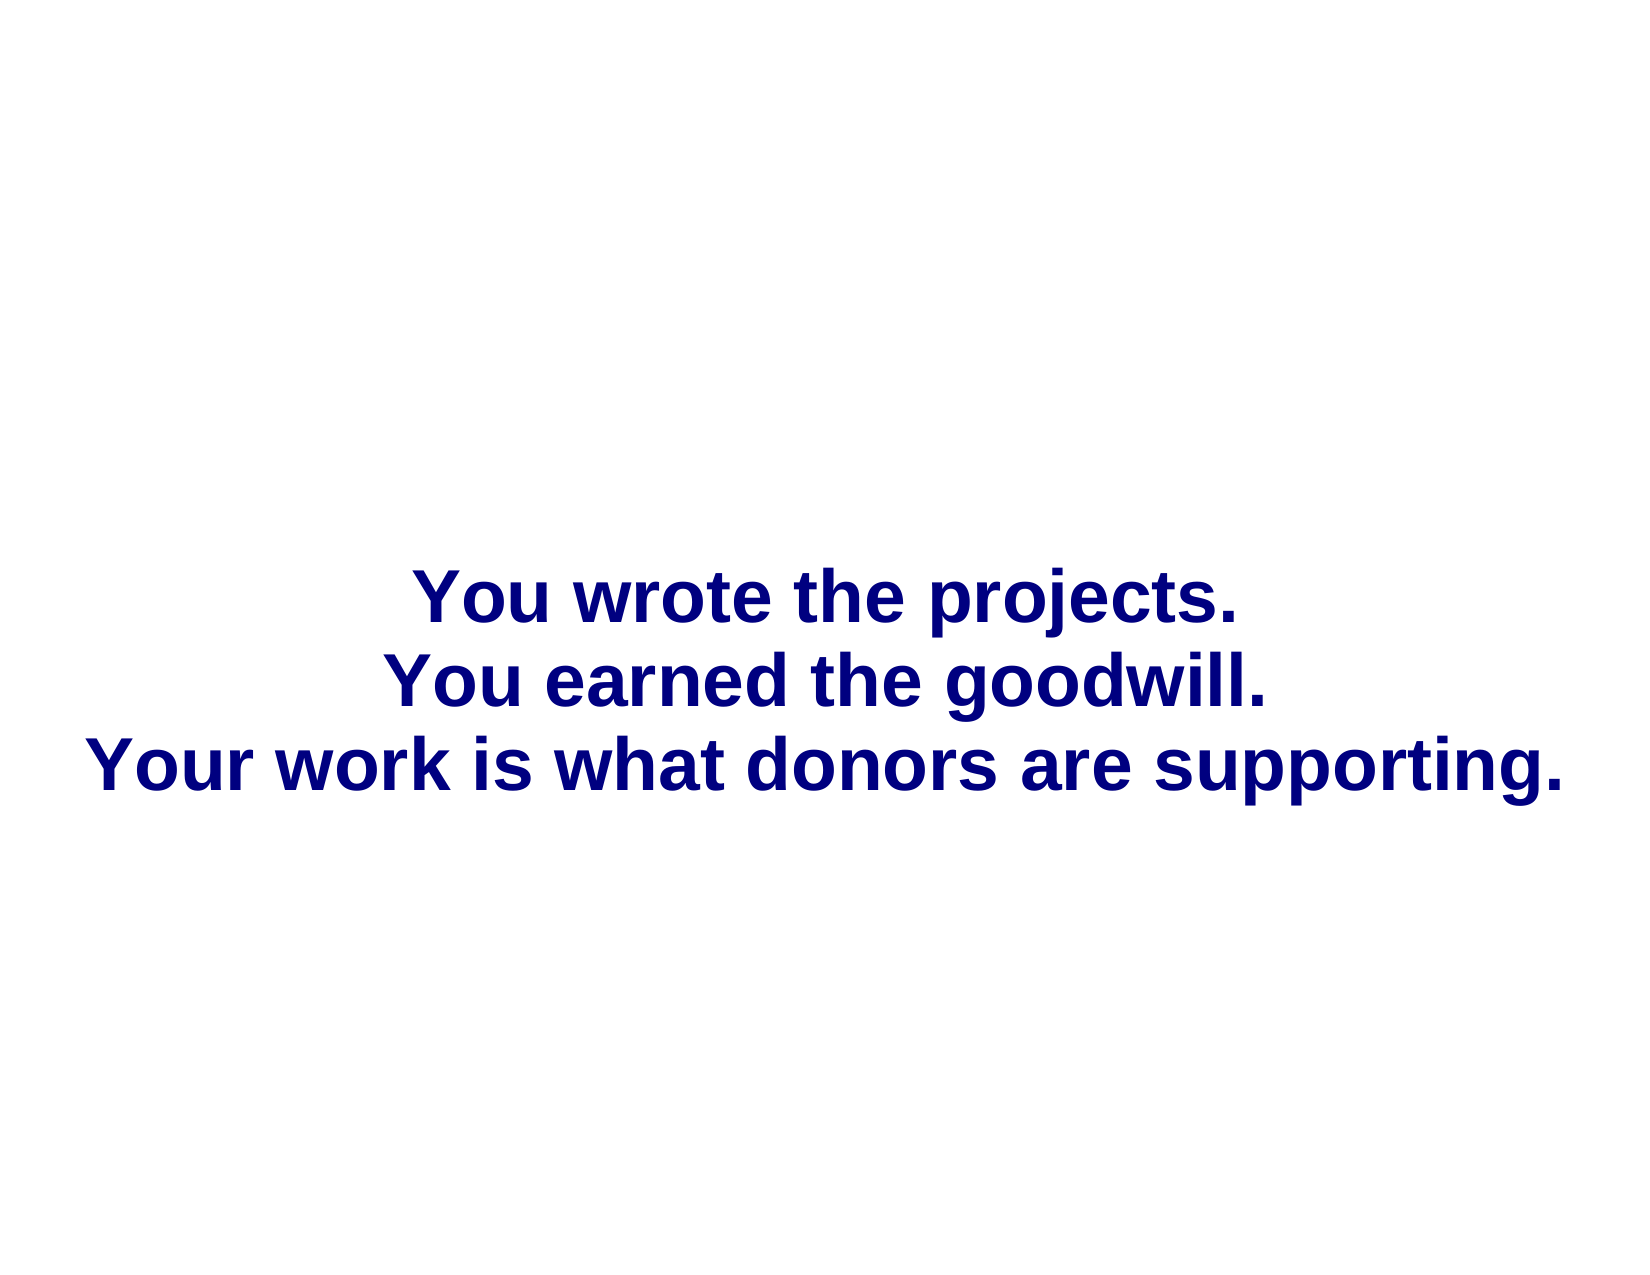

You wrote the projects.
You earned the goodwill.
Your work is what donors are supporting.
5